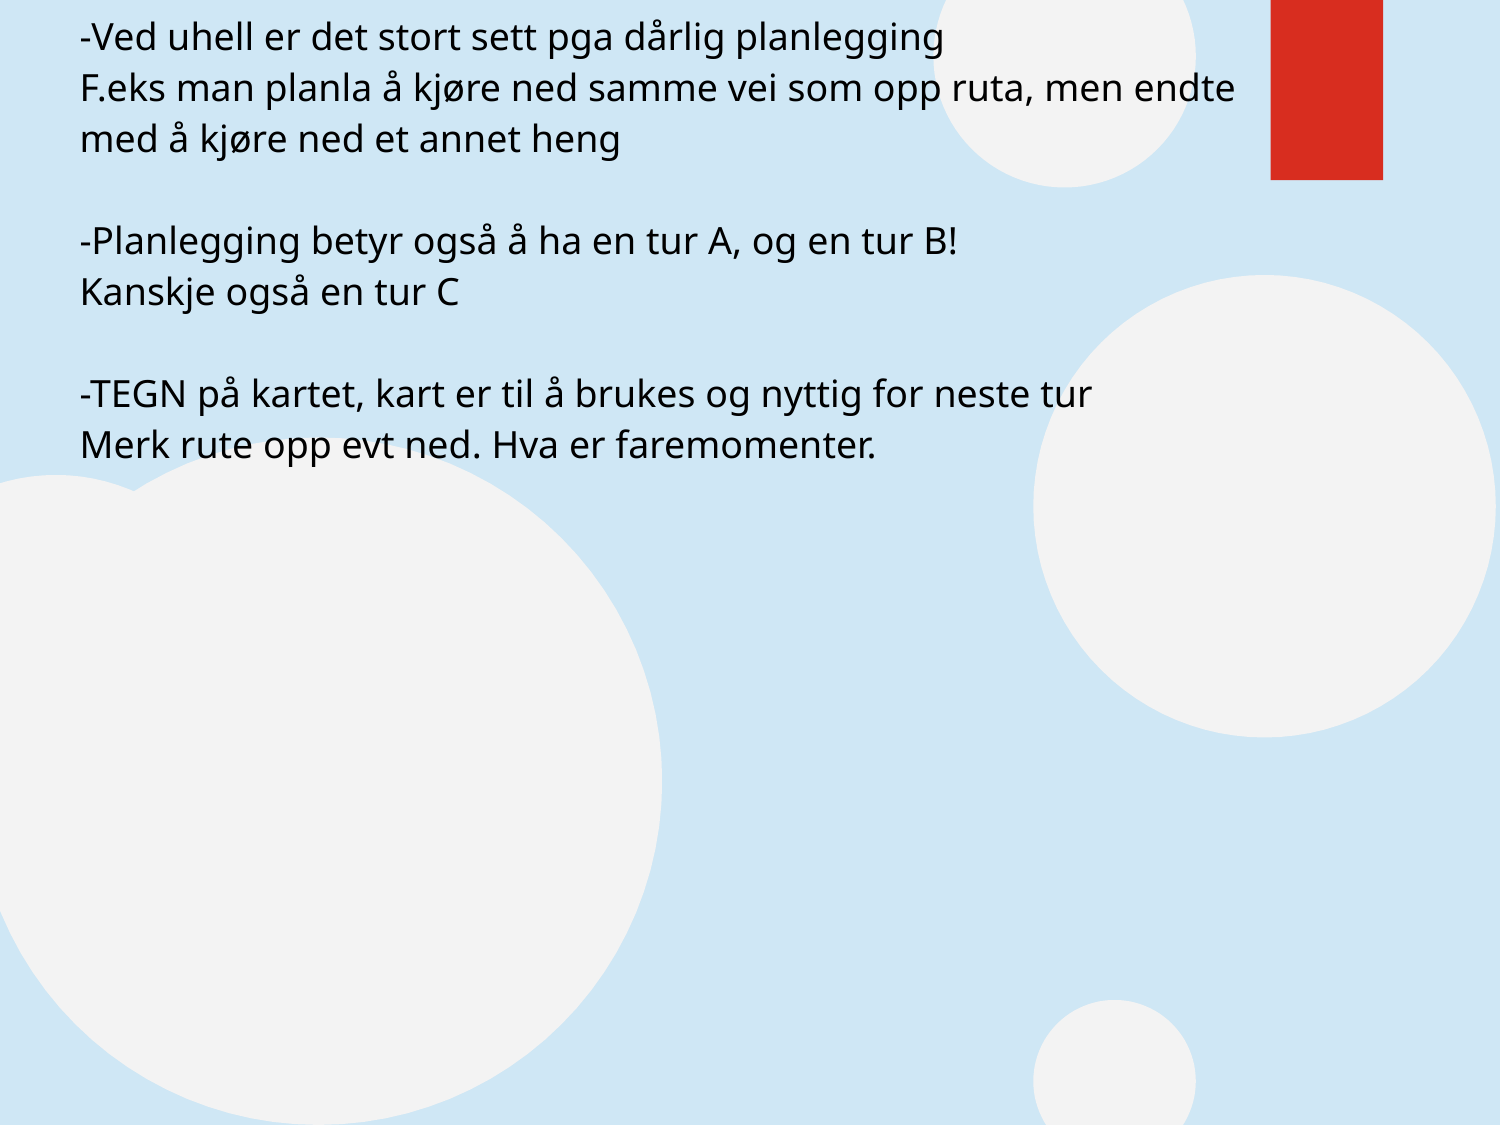

# Planlegg turen, alltid -Ved uhell er det stort sett pga dårlig planlegging F.eks man planla å kjøre ned samme vei som opp ruta, men endte med å kjøre ned et annet heng -Planlegging betyr også å ha en tur A, og en tur B! Kanskje også en tur C -TEGN på kartet, kart er til å brukes og nyttig for neste tur Merk rute opp evt ned. Hva er faremomenter.